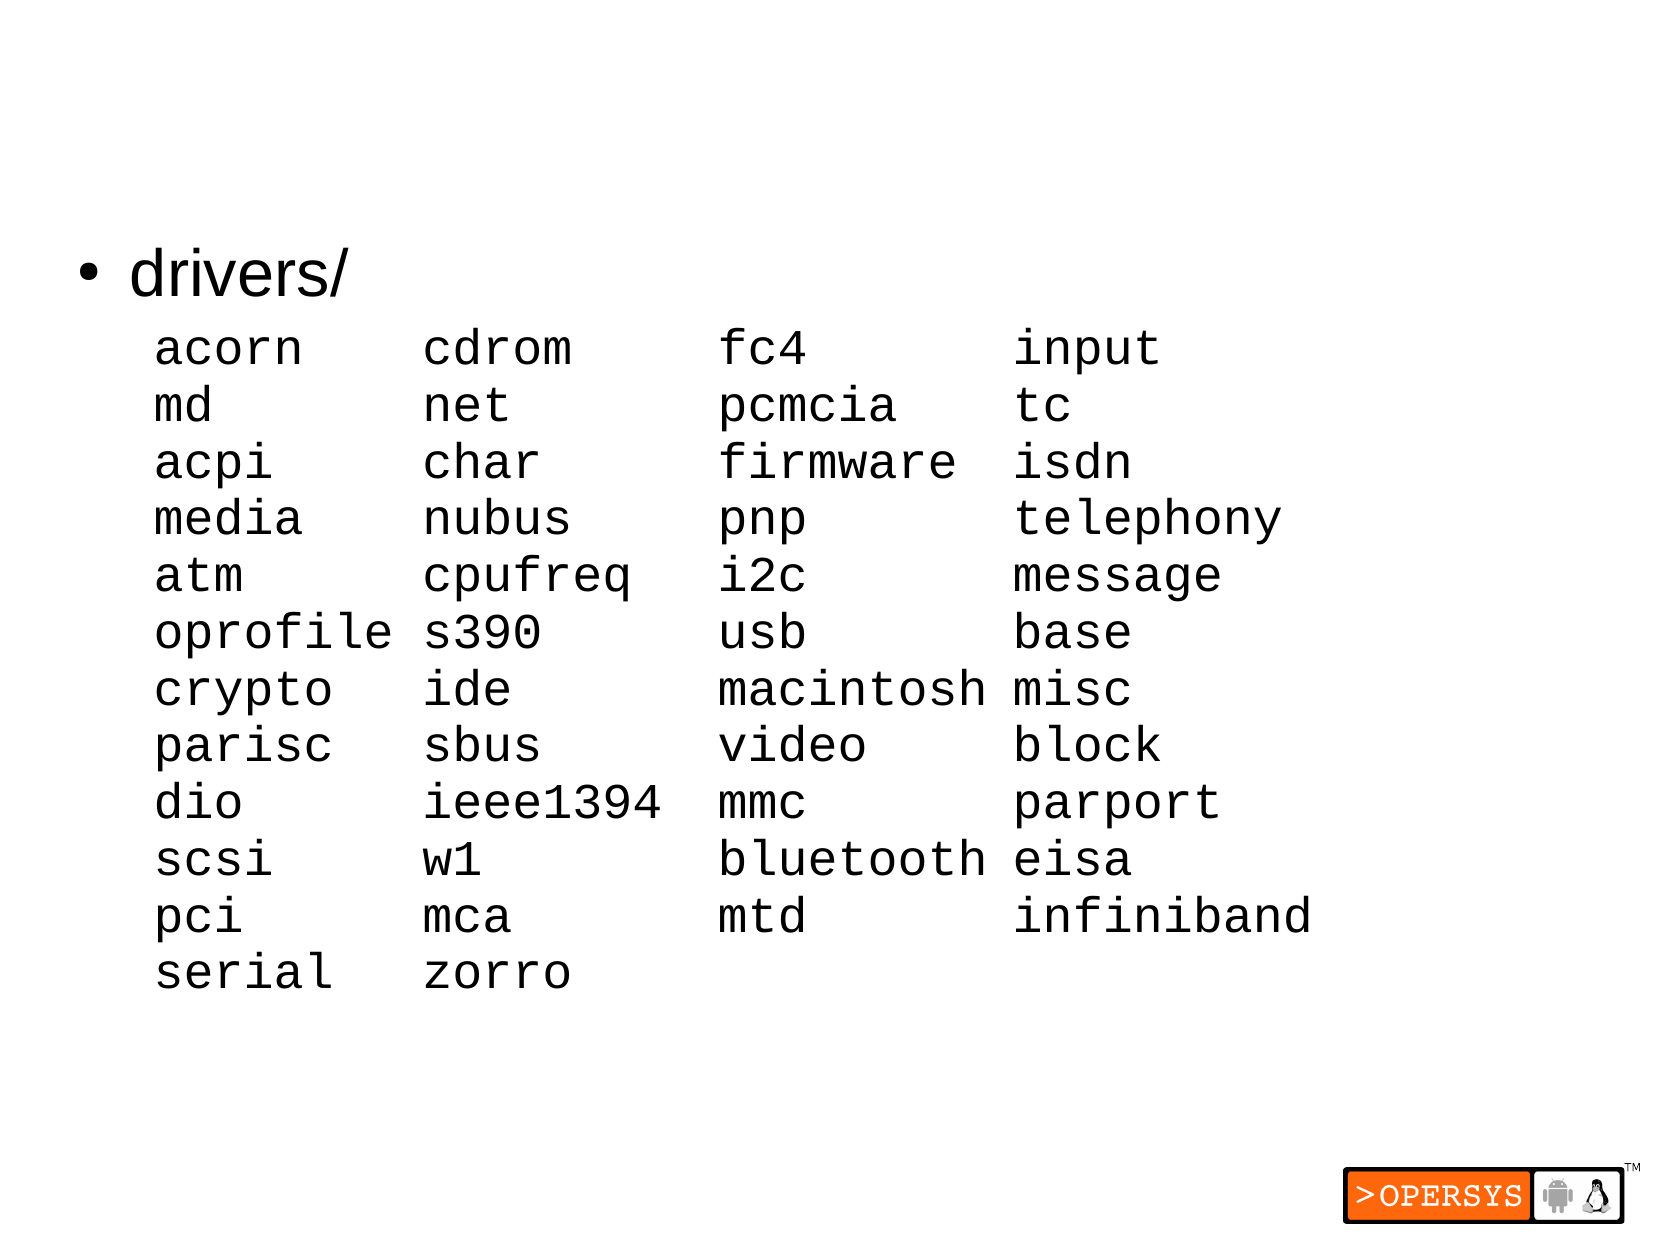

# drivers/
acorn		cdrom		fc4			input
md			net			pcmcia		tc
acpi			char			firmware	isdn
media		nubus		pnp			telephony
atm			cpufreq		i2c			message
oprofile	s390			usb			base
crypto		ide			macintosh	misc
parisc		sbus			video 		block
dio			ieee1394	mmc			parport
scsi			w1				bluetooth	eisa
pci			mca			mtd			infiniband
serial		zorro